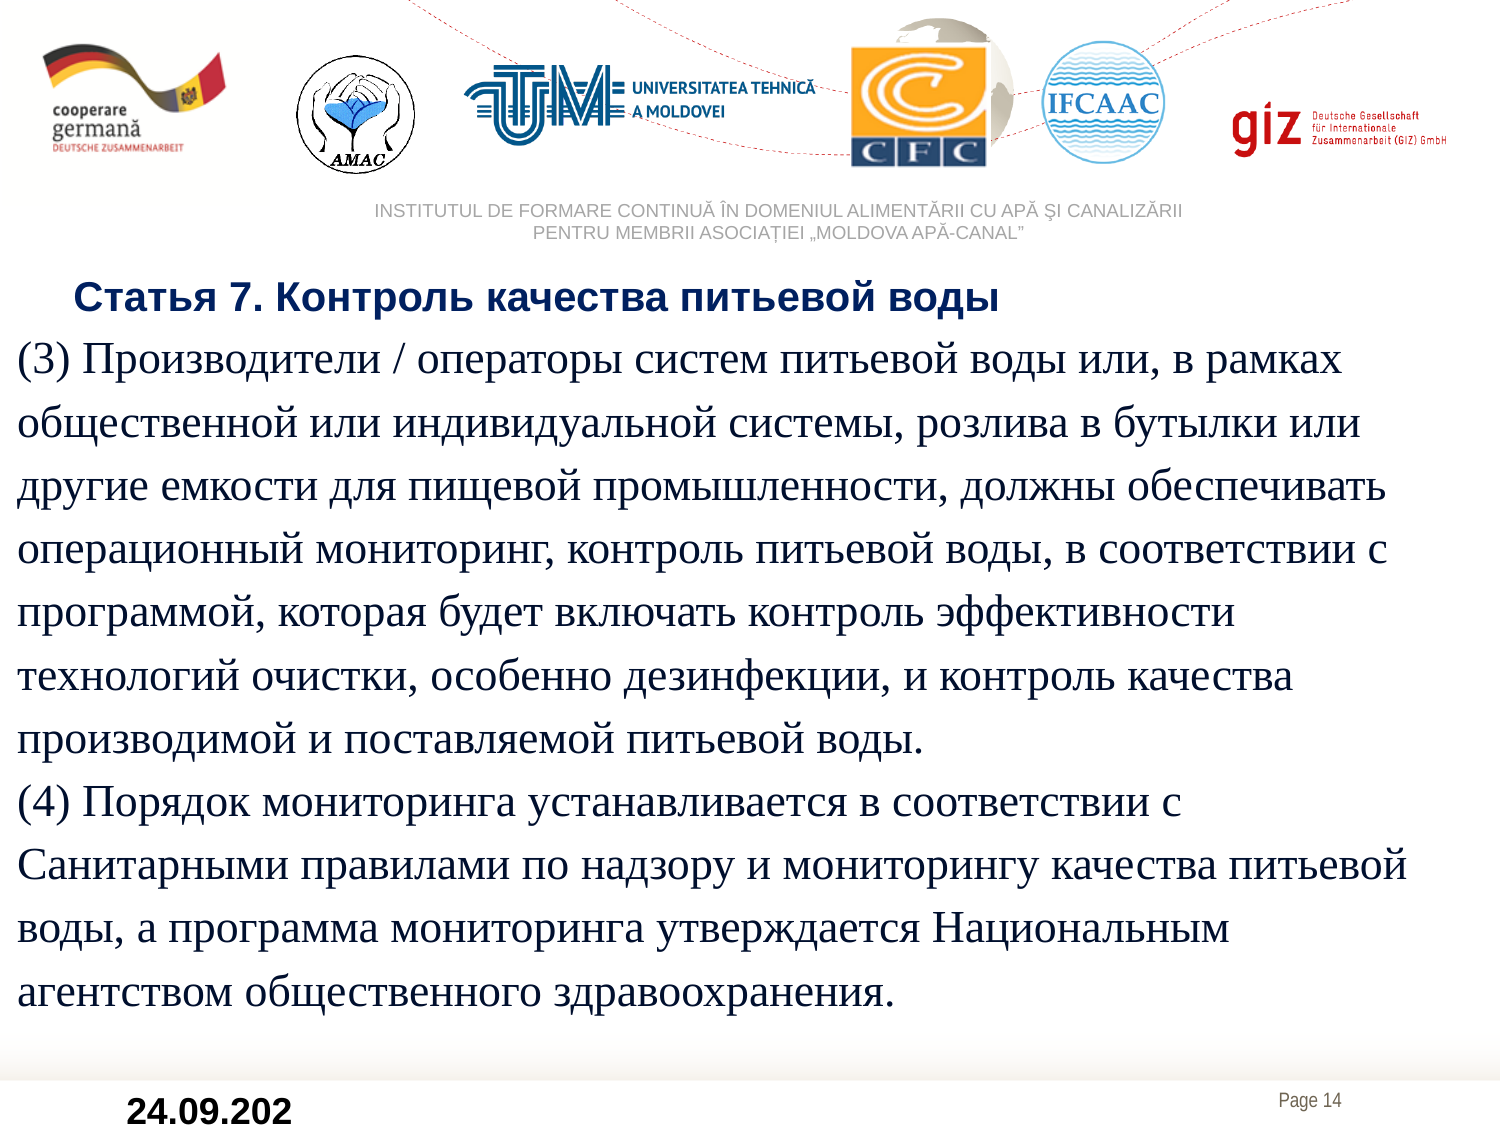

INSTITUTUL DE FORMARE CONTINUĂ ÎN DOMENIUL ALIMENTĂRII CU APĂ ŞI CANALIZĂRII
PENTRU MEMBRII ASOCIAȚIEI „MOLDOVA APĂ-CANAL”
# Статья 7. Контроль качества питьевой воды (3) Производители / операторы систем питьевой воды или, в рамках общественной или индивидуальной системы, розлива в бутылки или другие емкости для пищевой промышленности, должны обеспечивать операционный мониторинг, контроль питьевой воды, в соответствии с программой, которая будет включать контроль эффективности технологий очистки, особенно дезинфекции, и контроль качества производимой и поставляемой питьевой воды. (4) Порядок мониторинга устанавливается в соответствии с Санитарными правилами по надзору и мониторингу качества питьевой воды, а программа мониторинга утверждается Национальным агентством общественного здравоохранения.